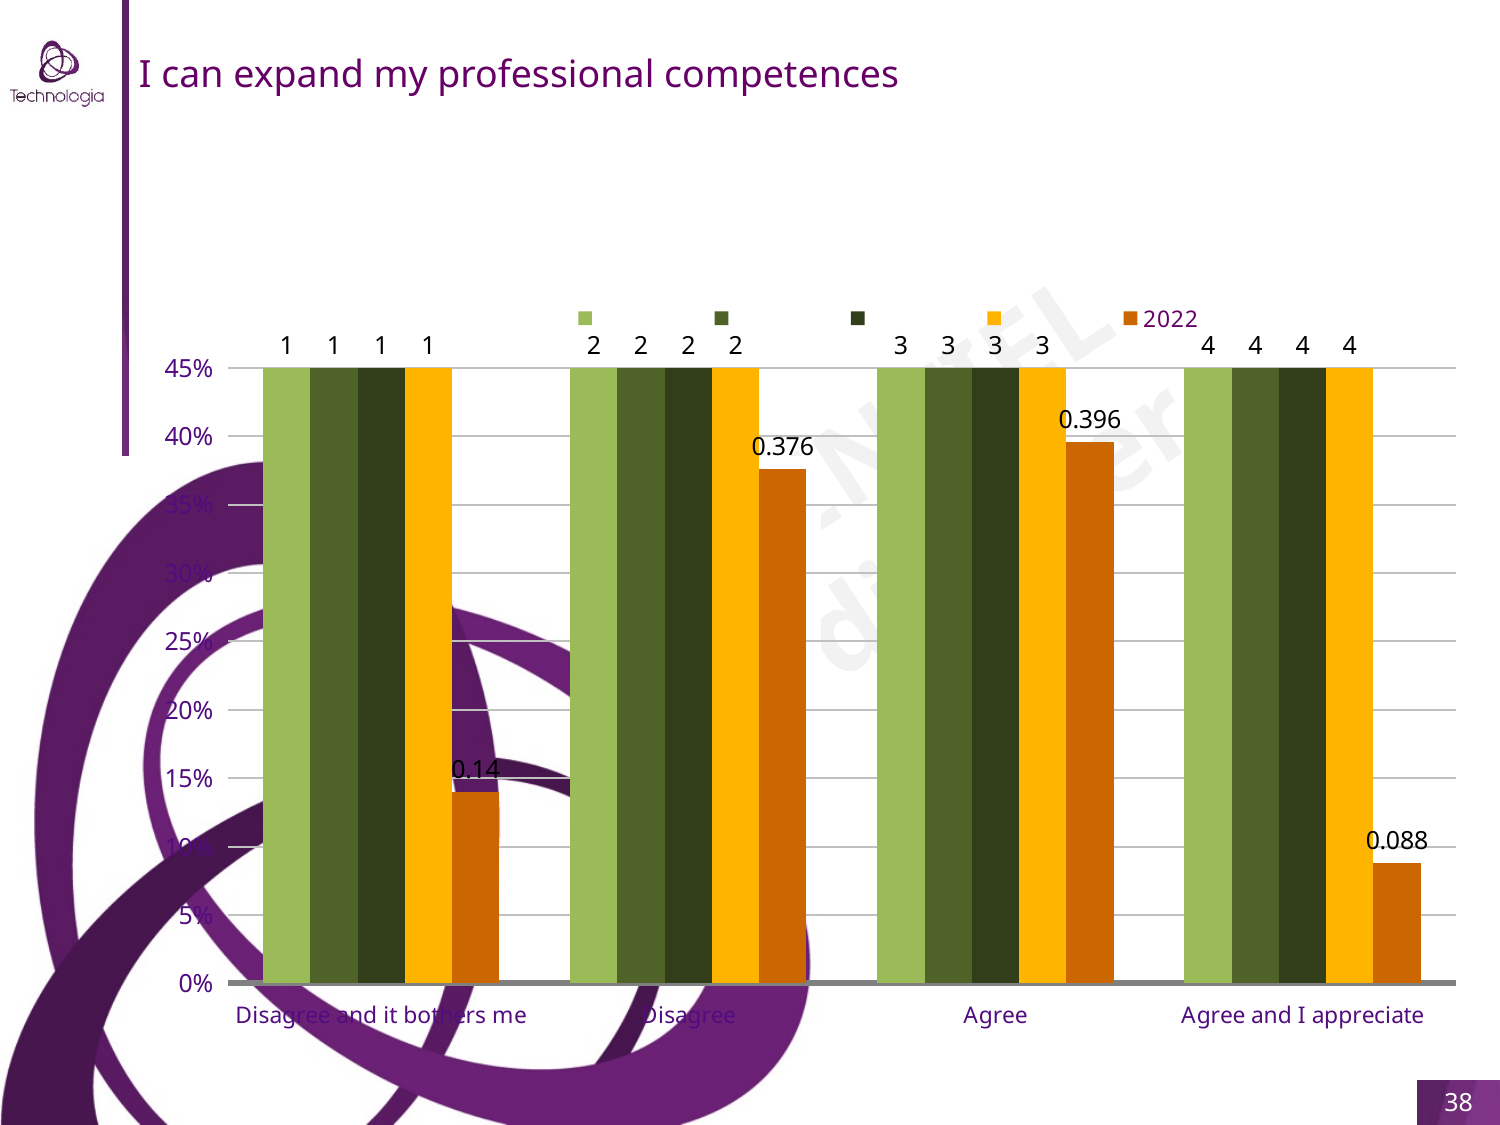

# I can expand my professional competences
[unsupported chart]